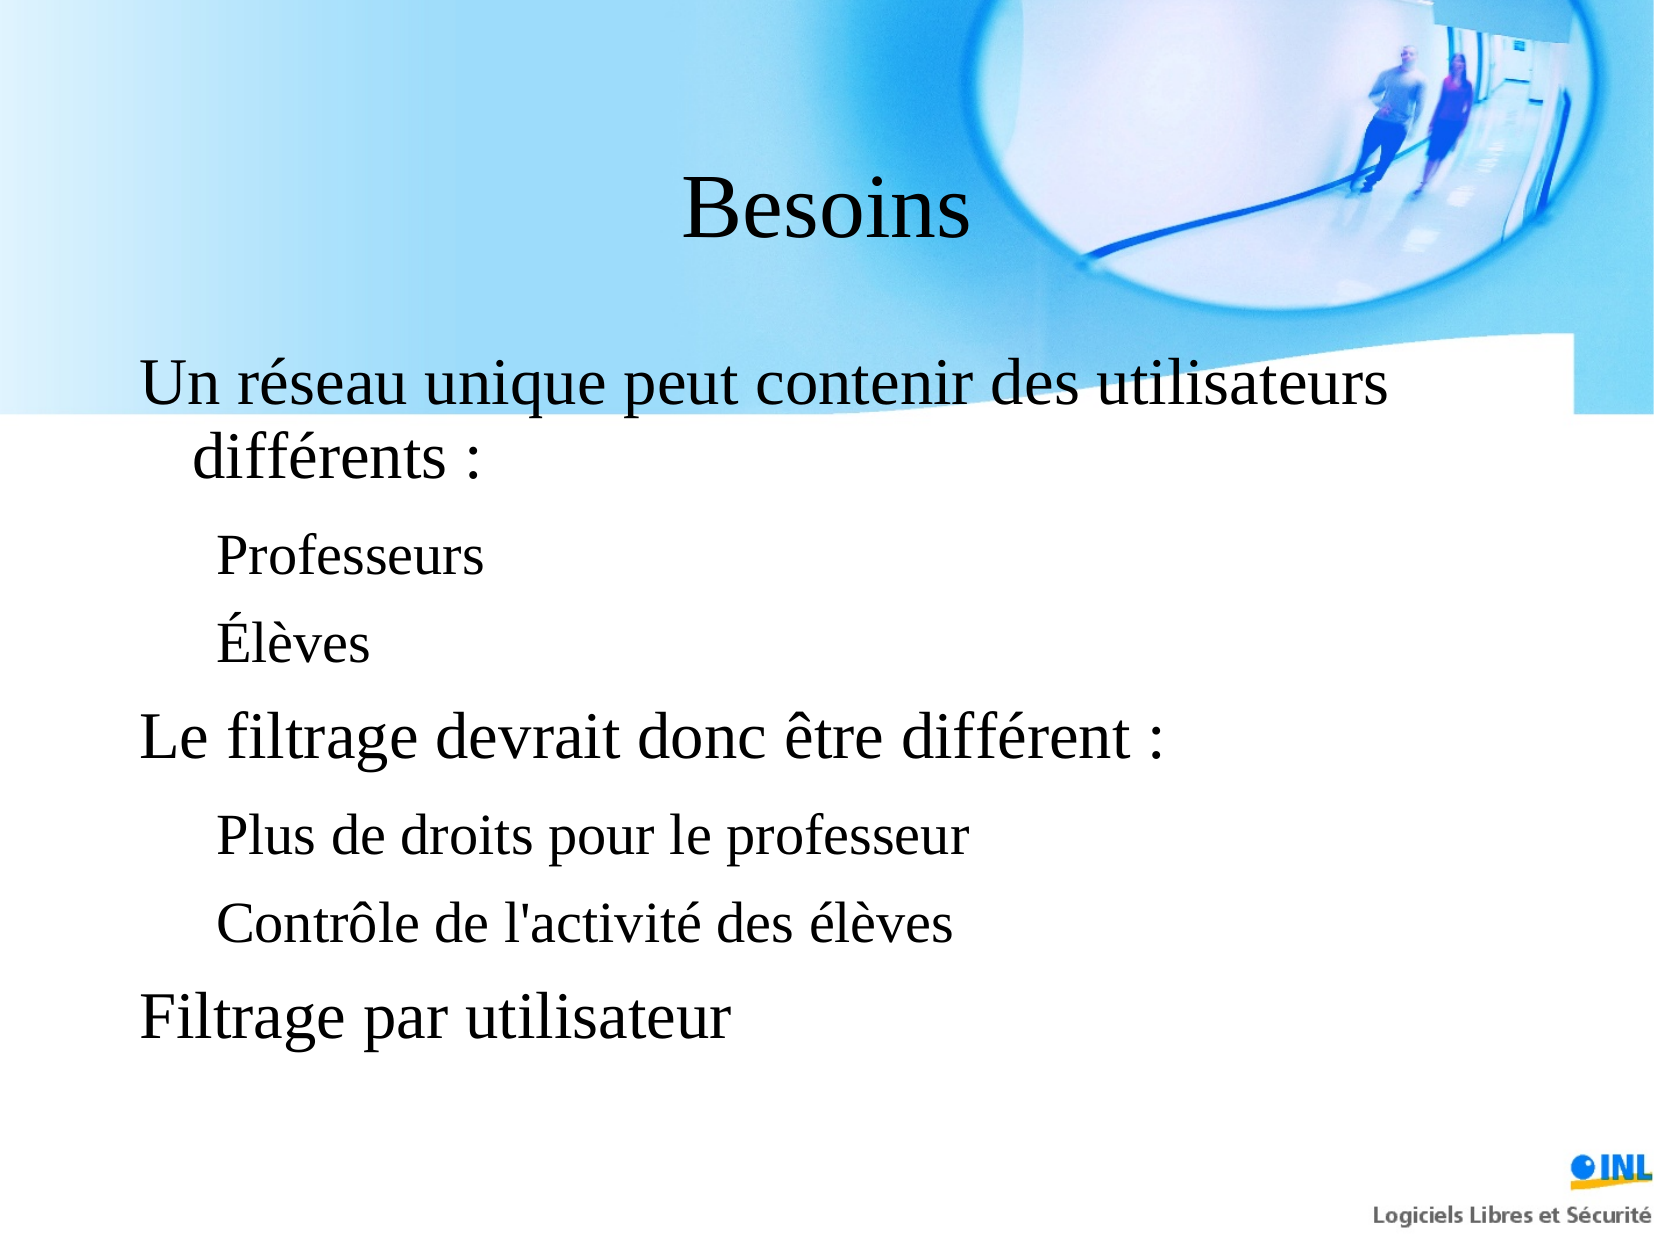

# Besoins
Un réseau unique peut contenir des utilisateurs différents :
Professeurs
Élèves
Le filtrage devrait donc être différent :
Plus de droits pour le professeur
Contrôle de l'activité des élèves
Filtrage par utilisateur